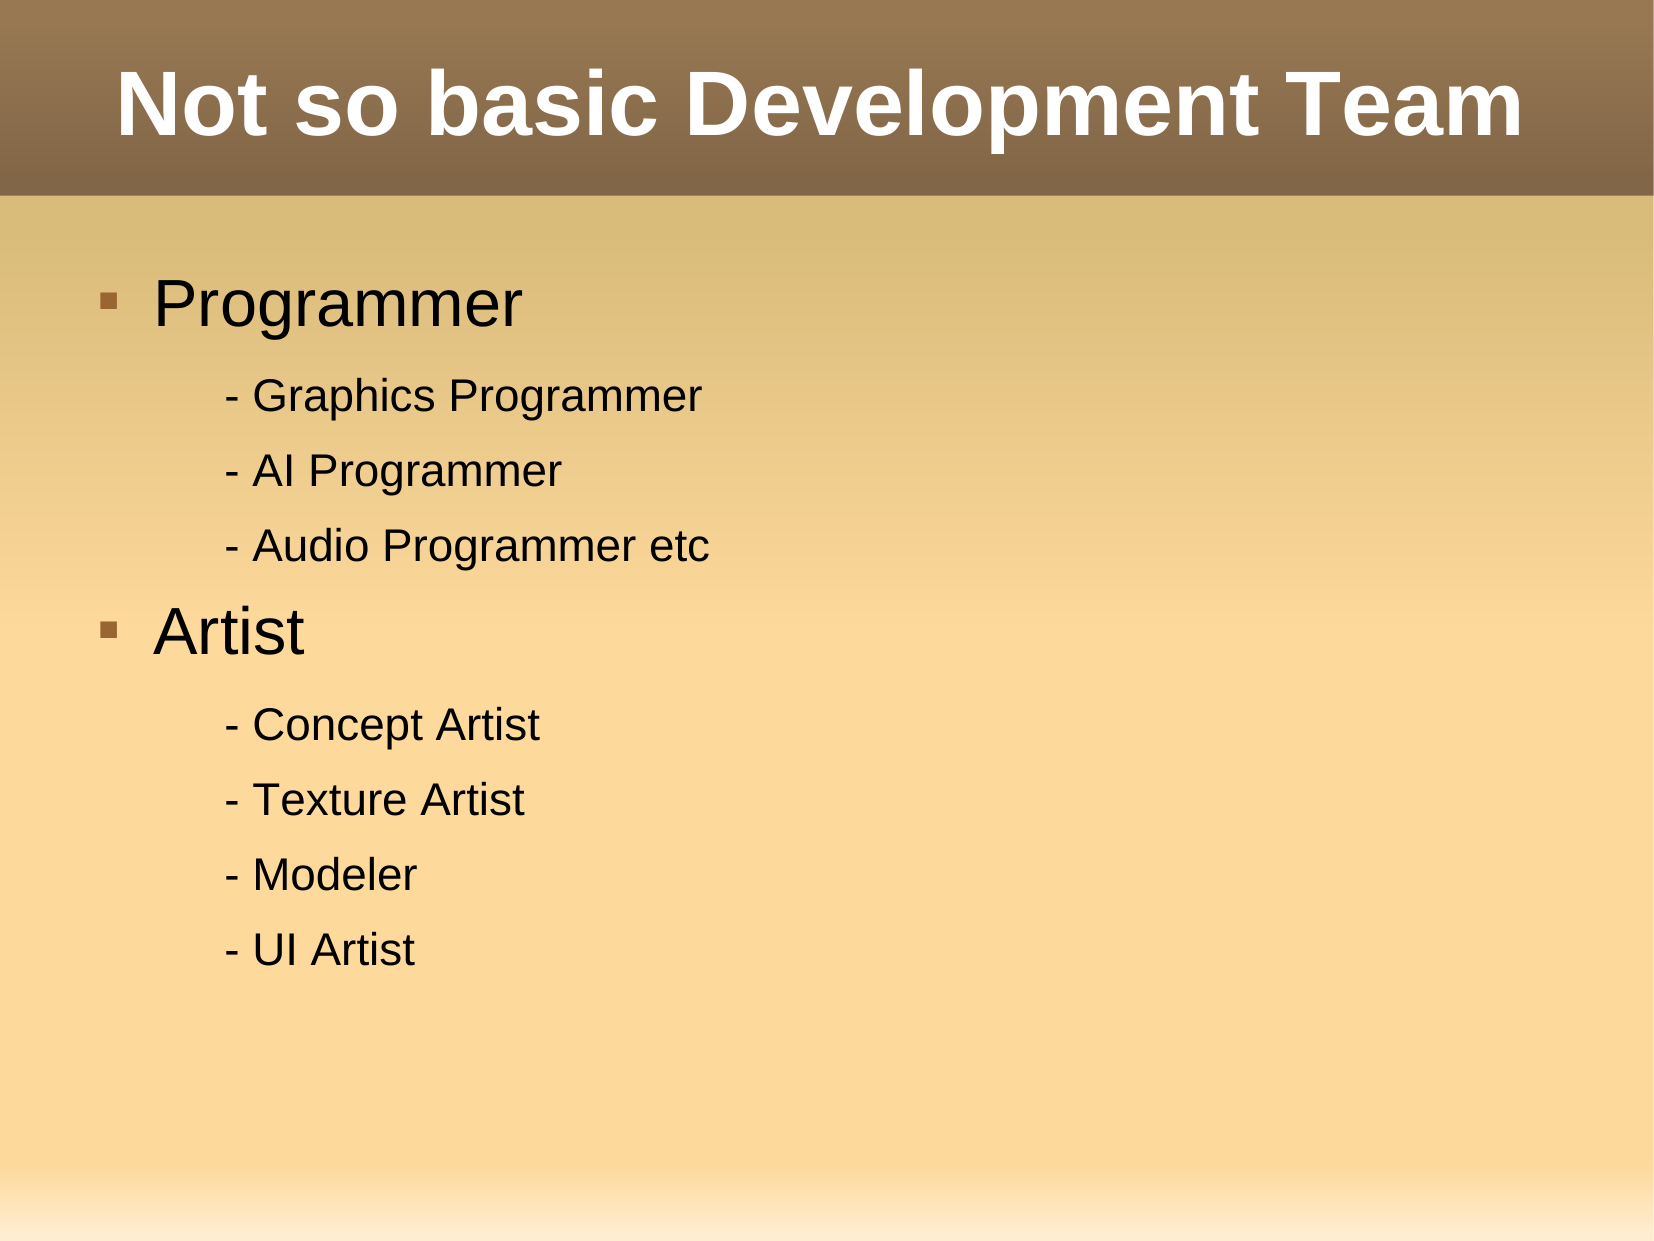

# Not so basic Development Team
Programmer
- Graphics Programmer
- AI Programmer
- Audio Programmer etc
Artist
- Concept Artist
- Texture Artist
- Modeler
- UI Artist